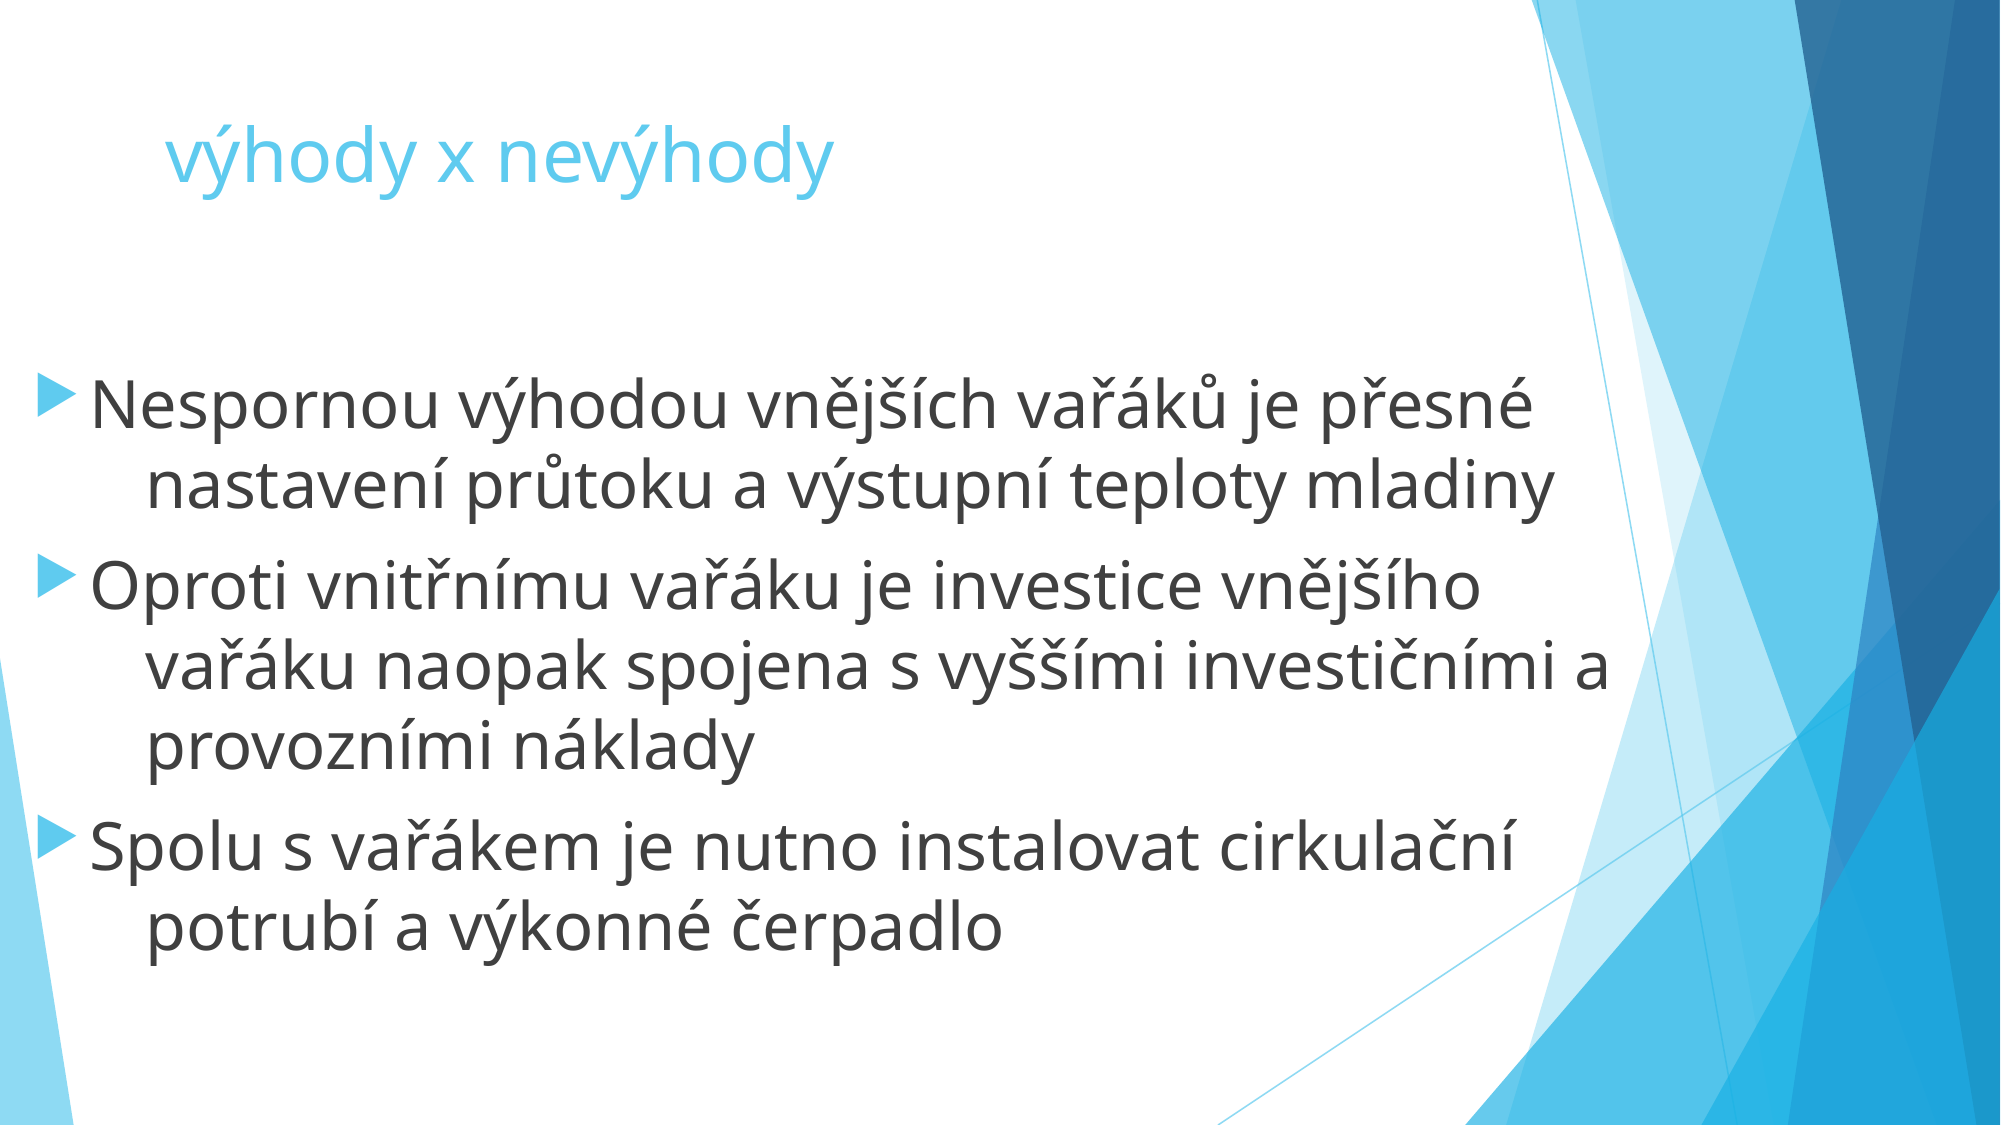

# výhody x nevýhody
Nespornou výhodou vnějších vařáků je přesné nastavení průtoku a výstupní teploty mladiny
Oproti vnitřnímu vařáku je investice vnějšího vařáku naopak spojena s vyššími investičními a provozními náklady
Spolu s vařákem je nutno instalovat cirkulační potrubí a výkonné čerpadlo